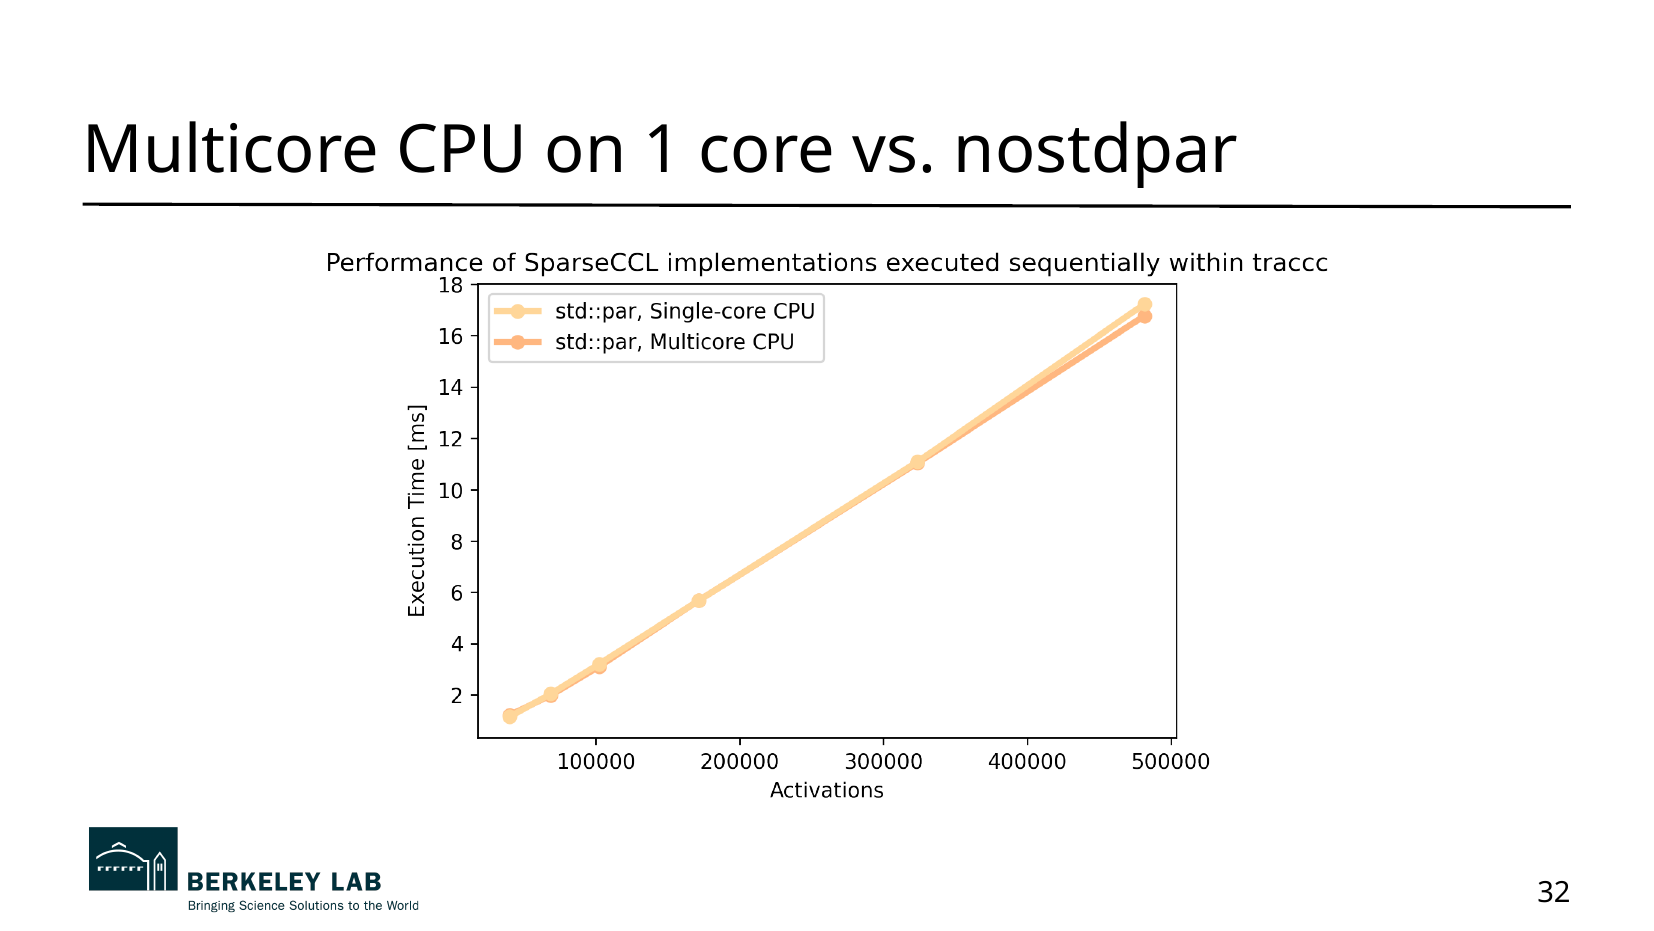

# Multicore CPU on 1 core vs. nostdpar
32